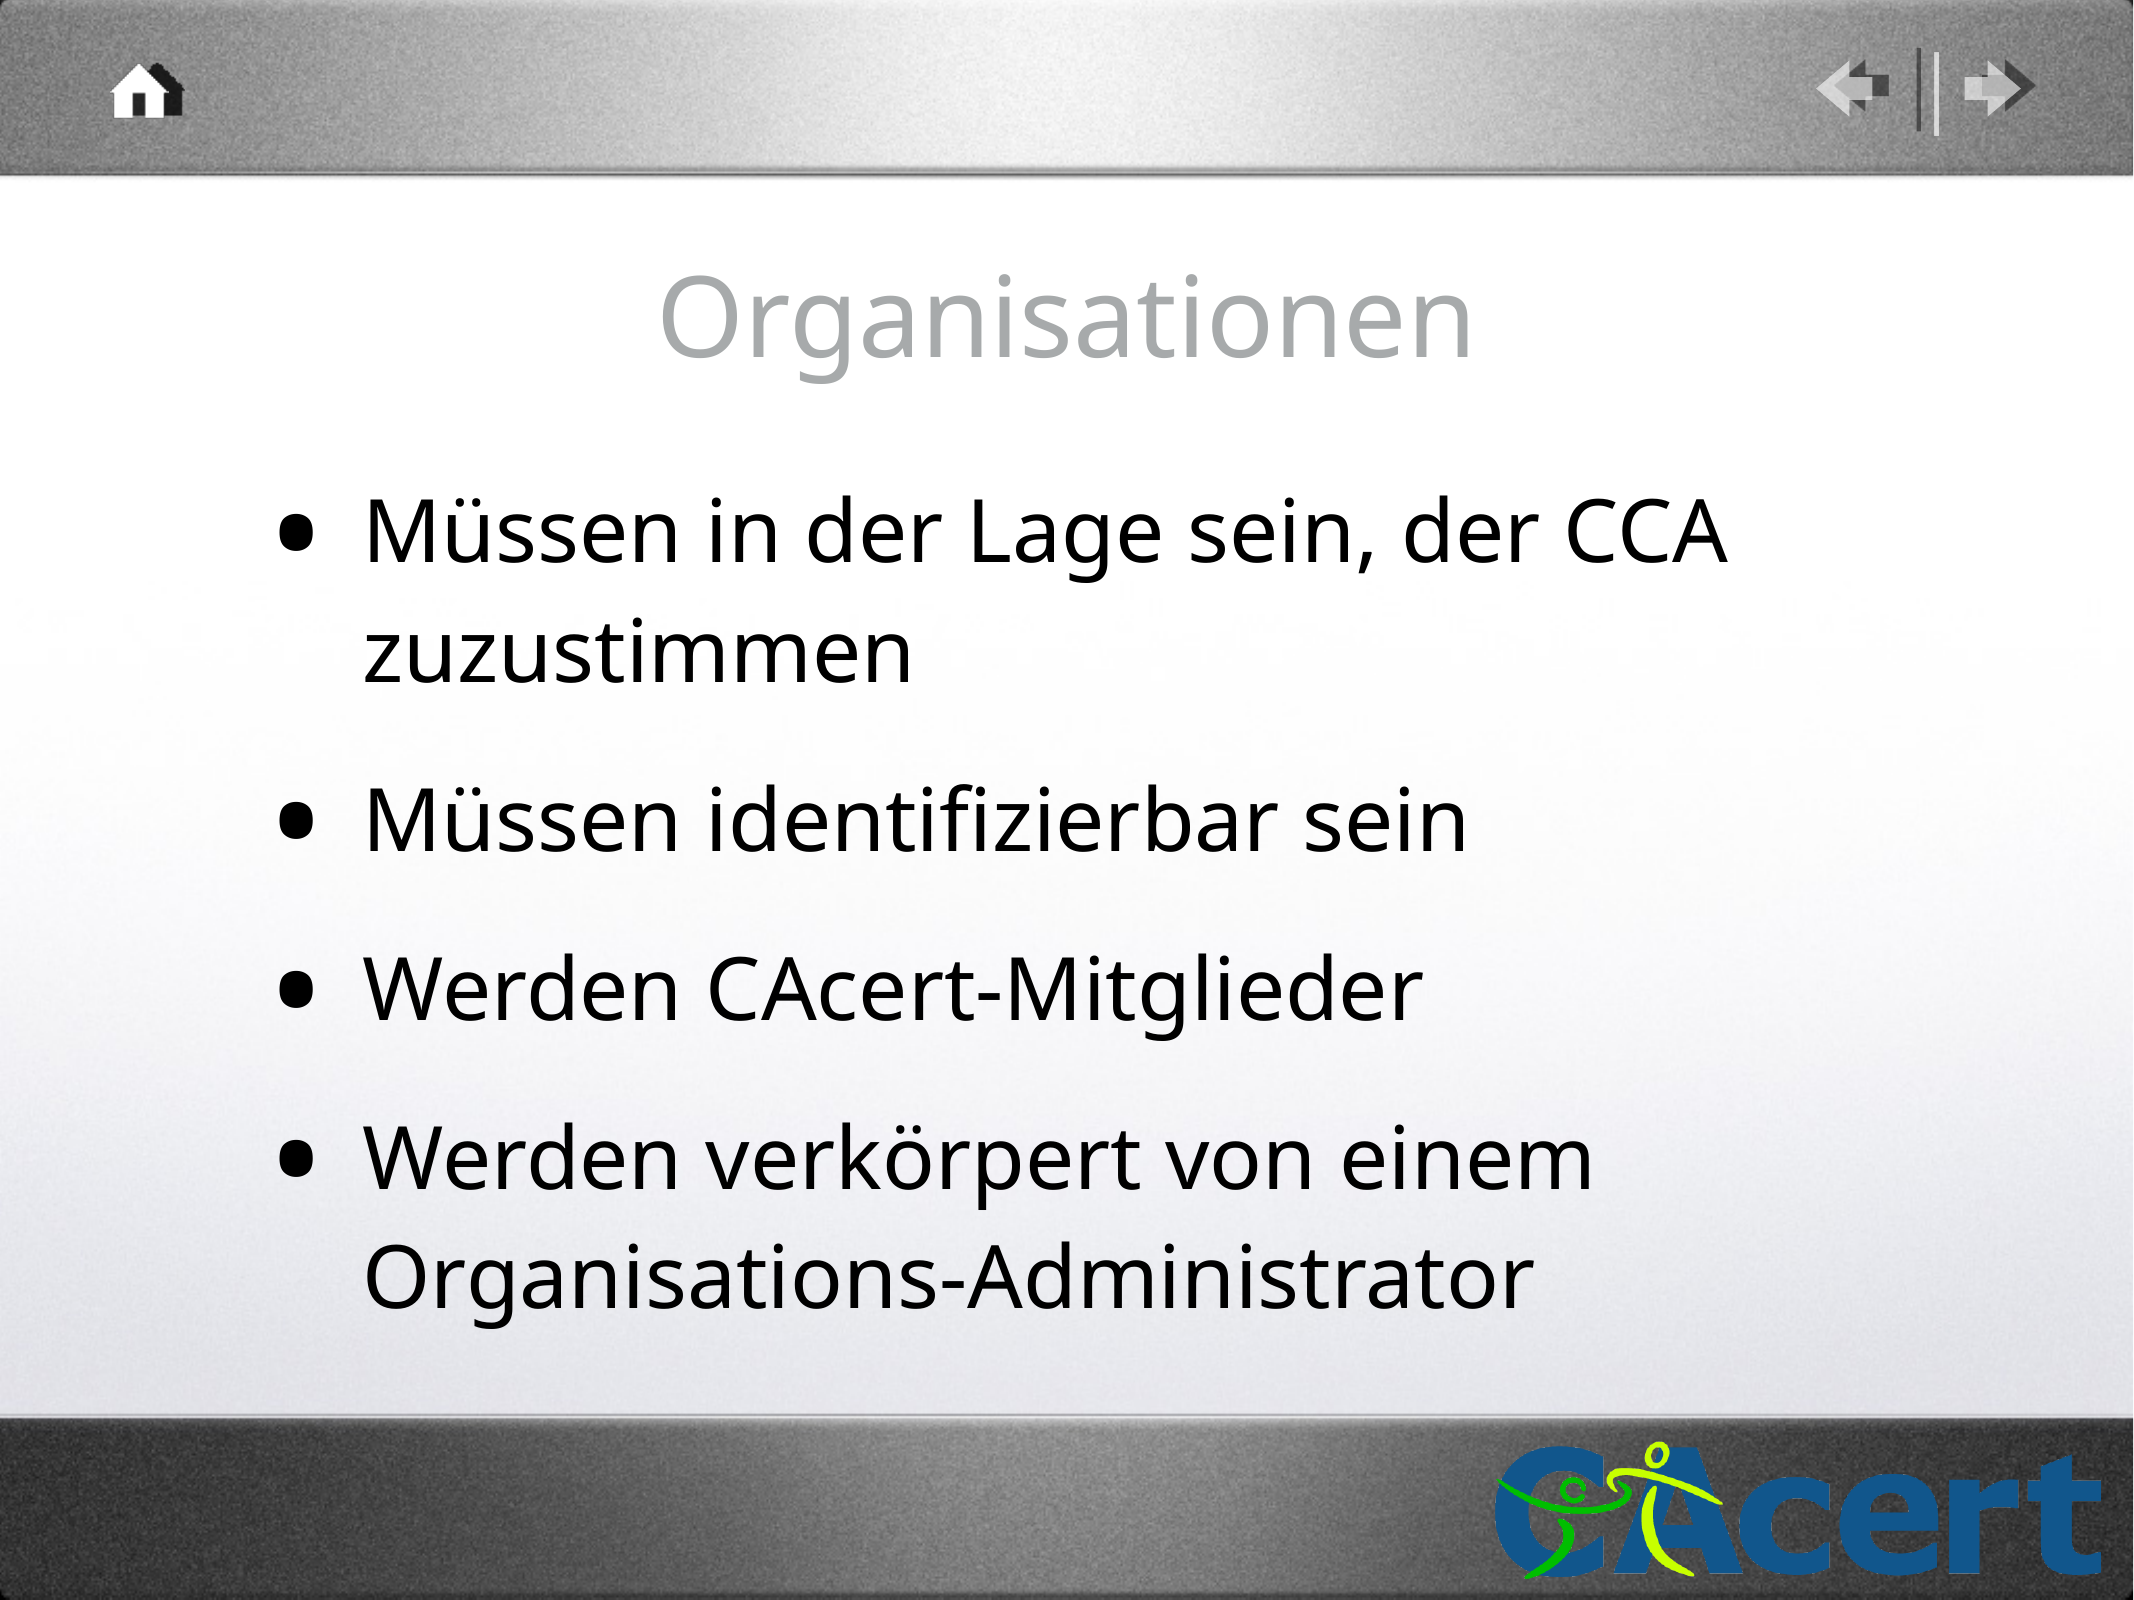

# Organisationen
Müssen in der Lage sein, der CCA zuzustimmen
Müssen identifizierbar sein
Werden CAcert-Mitglieder
Werden verkörpert von einem Organisations-Administrator